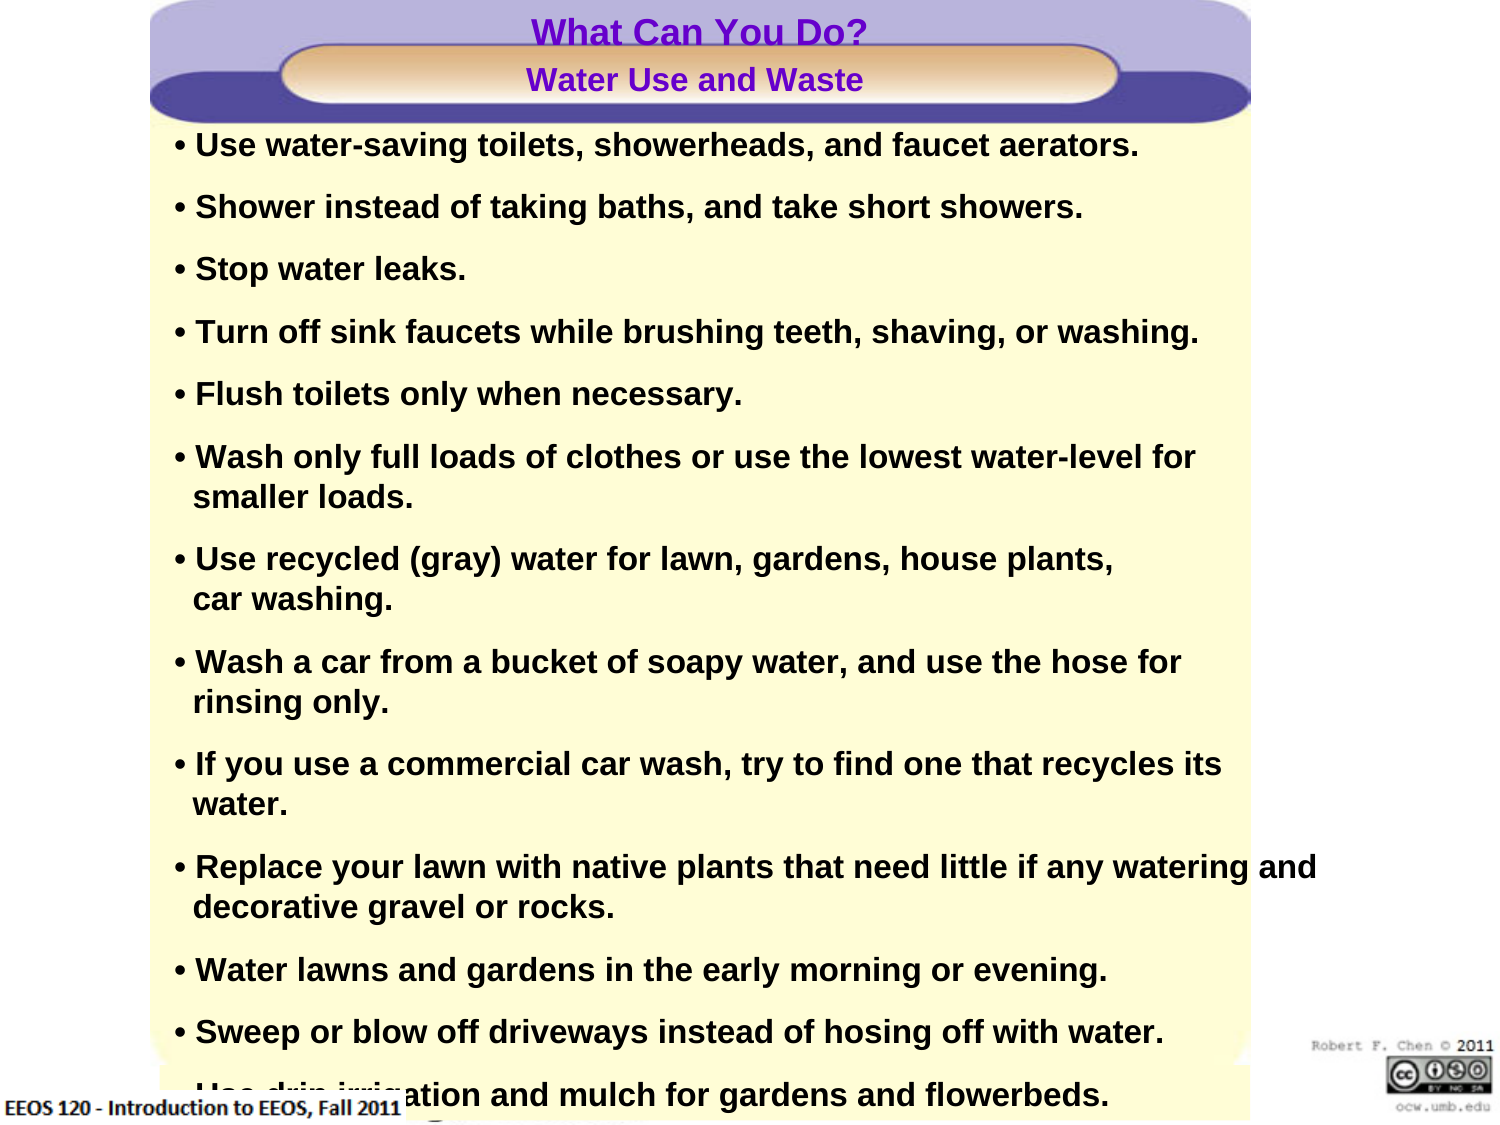

What Can You Do?
#
Water Use and Waste
• Use water-saving toilets, showerheads, and faucet aerators.
• Shower instead of taking baths, and take short showers.
• Stop water leaks.
• Turn off sink faucets while brushing teeth, shaving, or washing.
• Flush toilets only when necessary.
• Wash only full loads of clothes or use the lowest water-level for smaller loads.
• Use recycled (gray) water for lawn, gardens, house plants, car washing.
• Wash a car from a bucket of soapy water, and use the hose for rinsing only.
• If you use a commercial car wash, try to find one that recycles its water.
• Replace your lawn with native plants that need little if any watering and decorative gravel or rocks.
• Water lawns and gardens in the early morning or evening.
• Sweep or blow off driveways instead of hosing off with water.
• Use drip irrigation and mulch for gardens and flowerbeds.